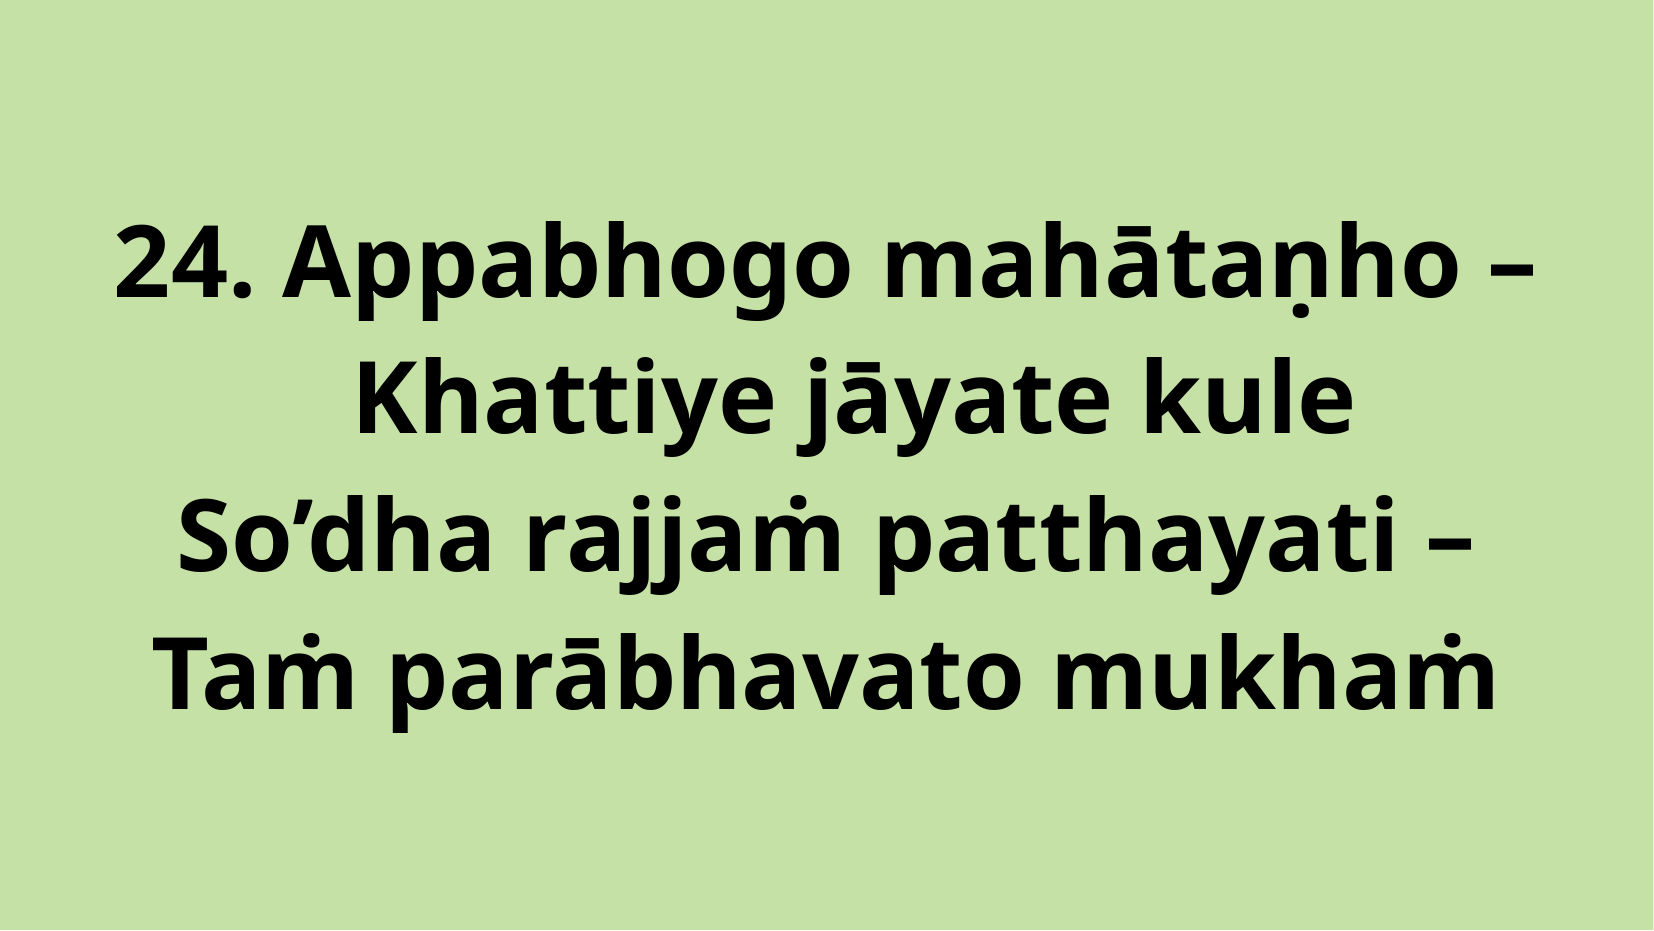

# 24. Appabhogo mahātaṇho – Khattiye jāyate kule
So’dha rajjaṁ patthayati –
Taṁ parābhavato mukhaṁ